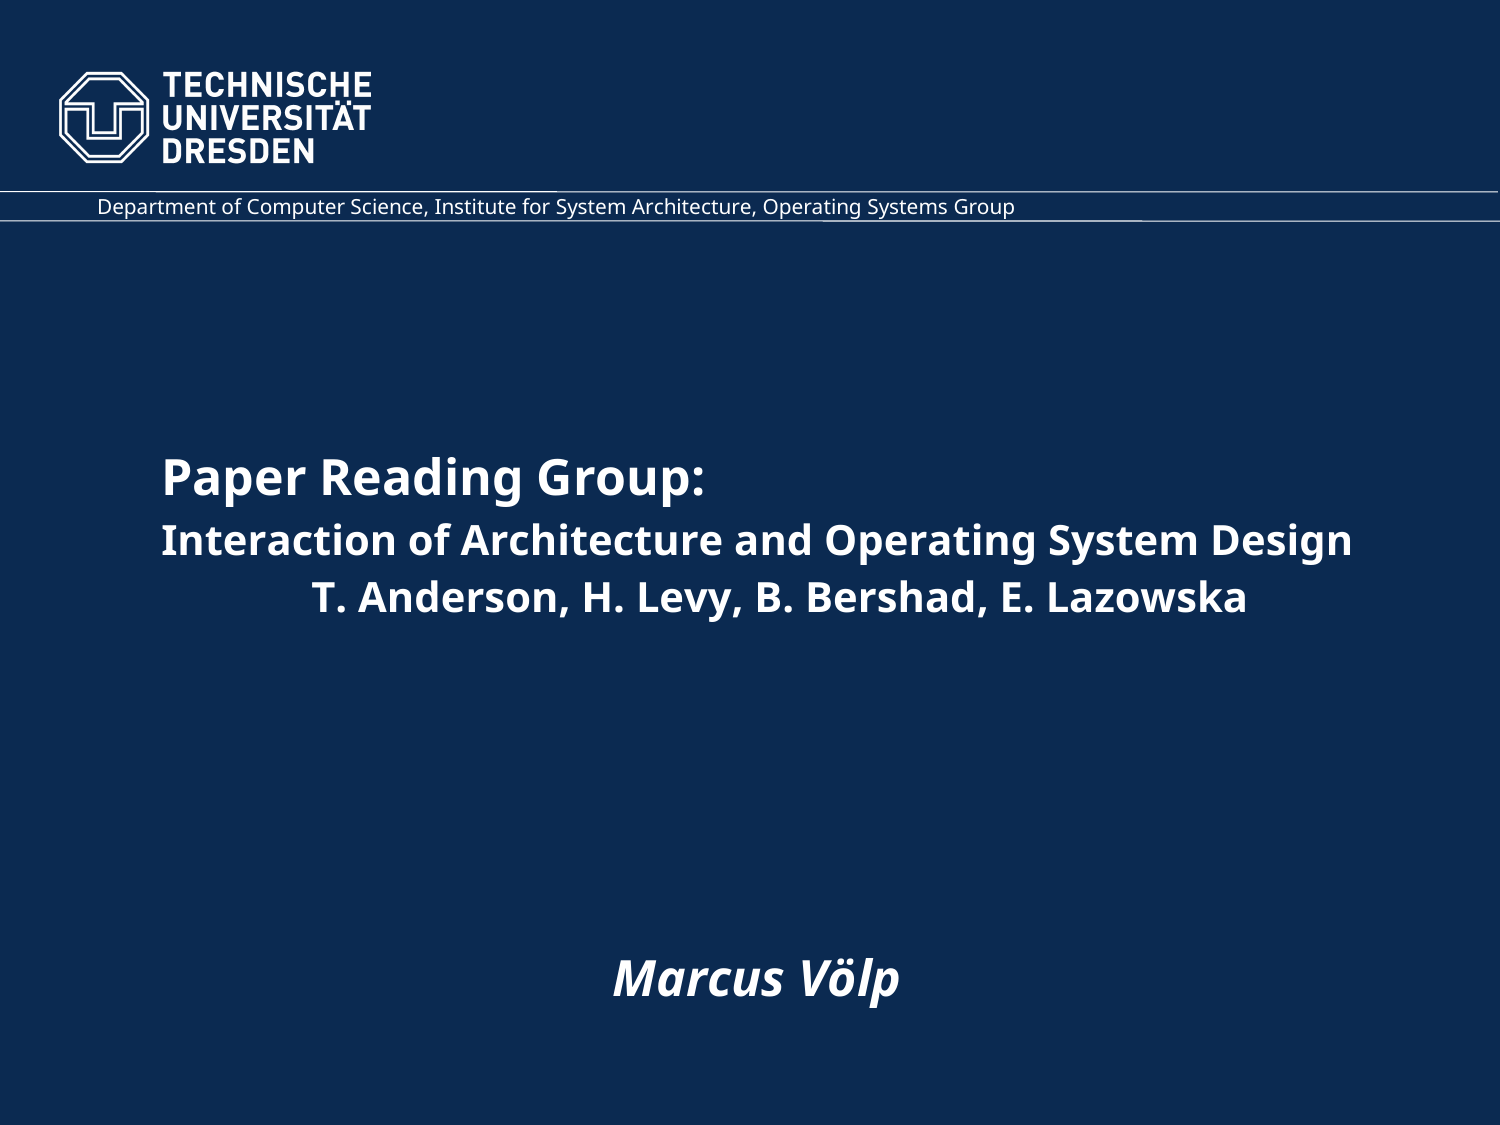

# Paper Reading Group: Interaction of Architecture and Operating System Design T. Anderson, H. Levy, B. Bershad, E. Lazowska
			Marcus Völp